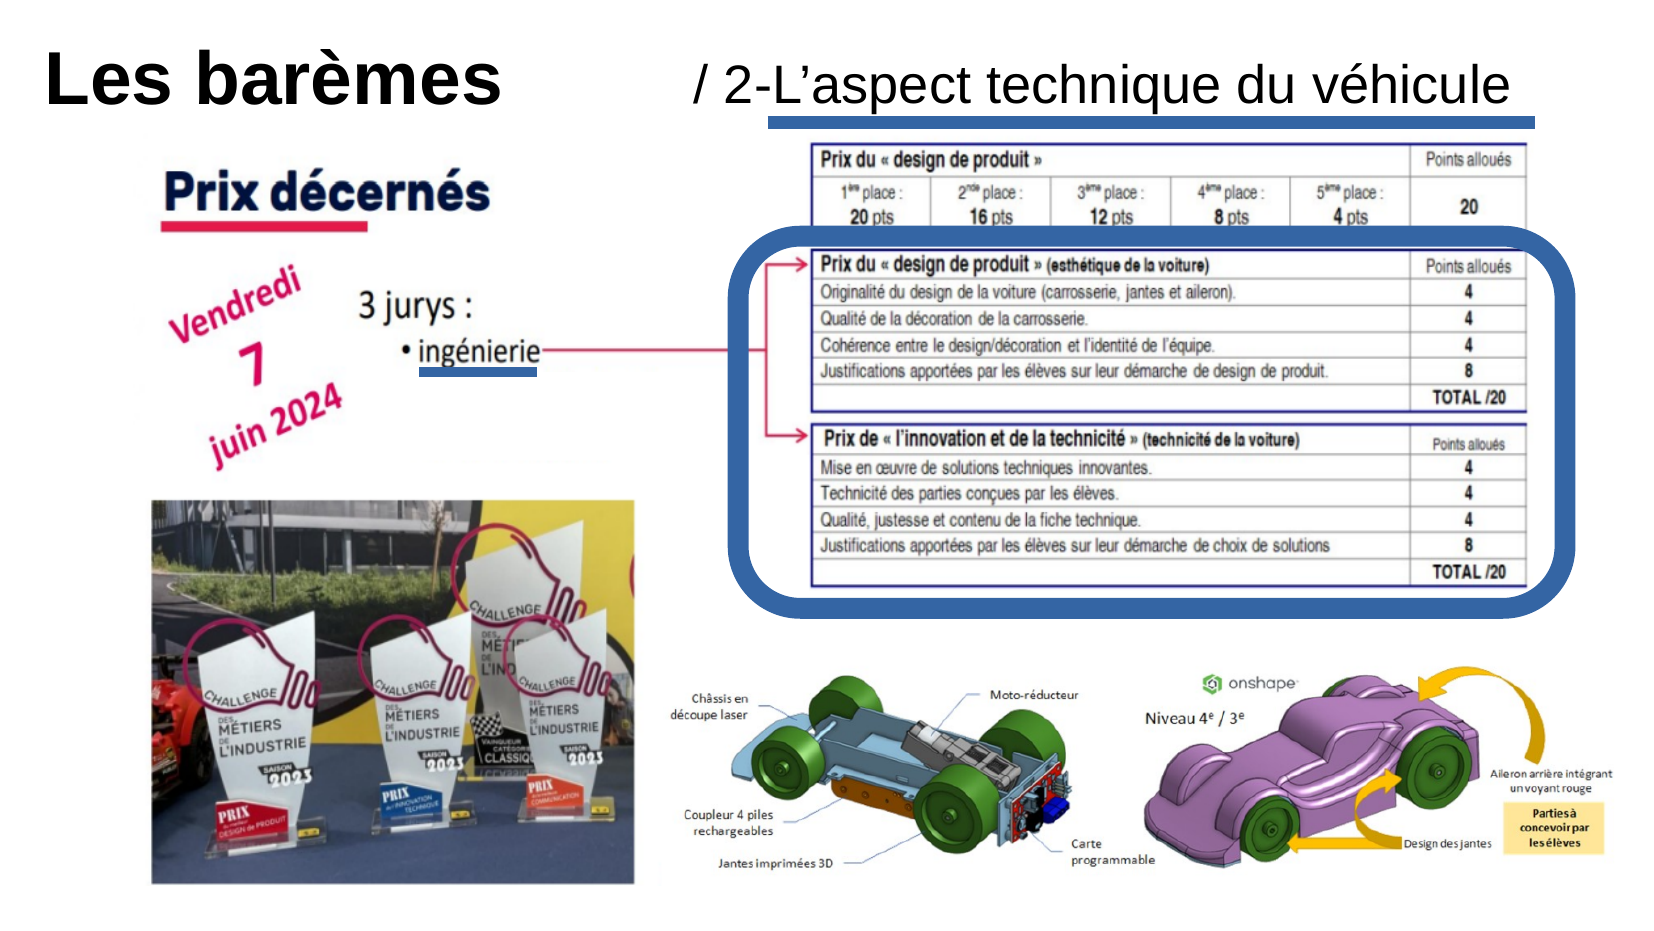

Les barèmes
/ 2-L’aspect technique du véhicule